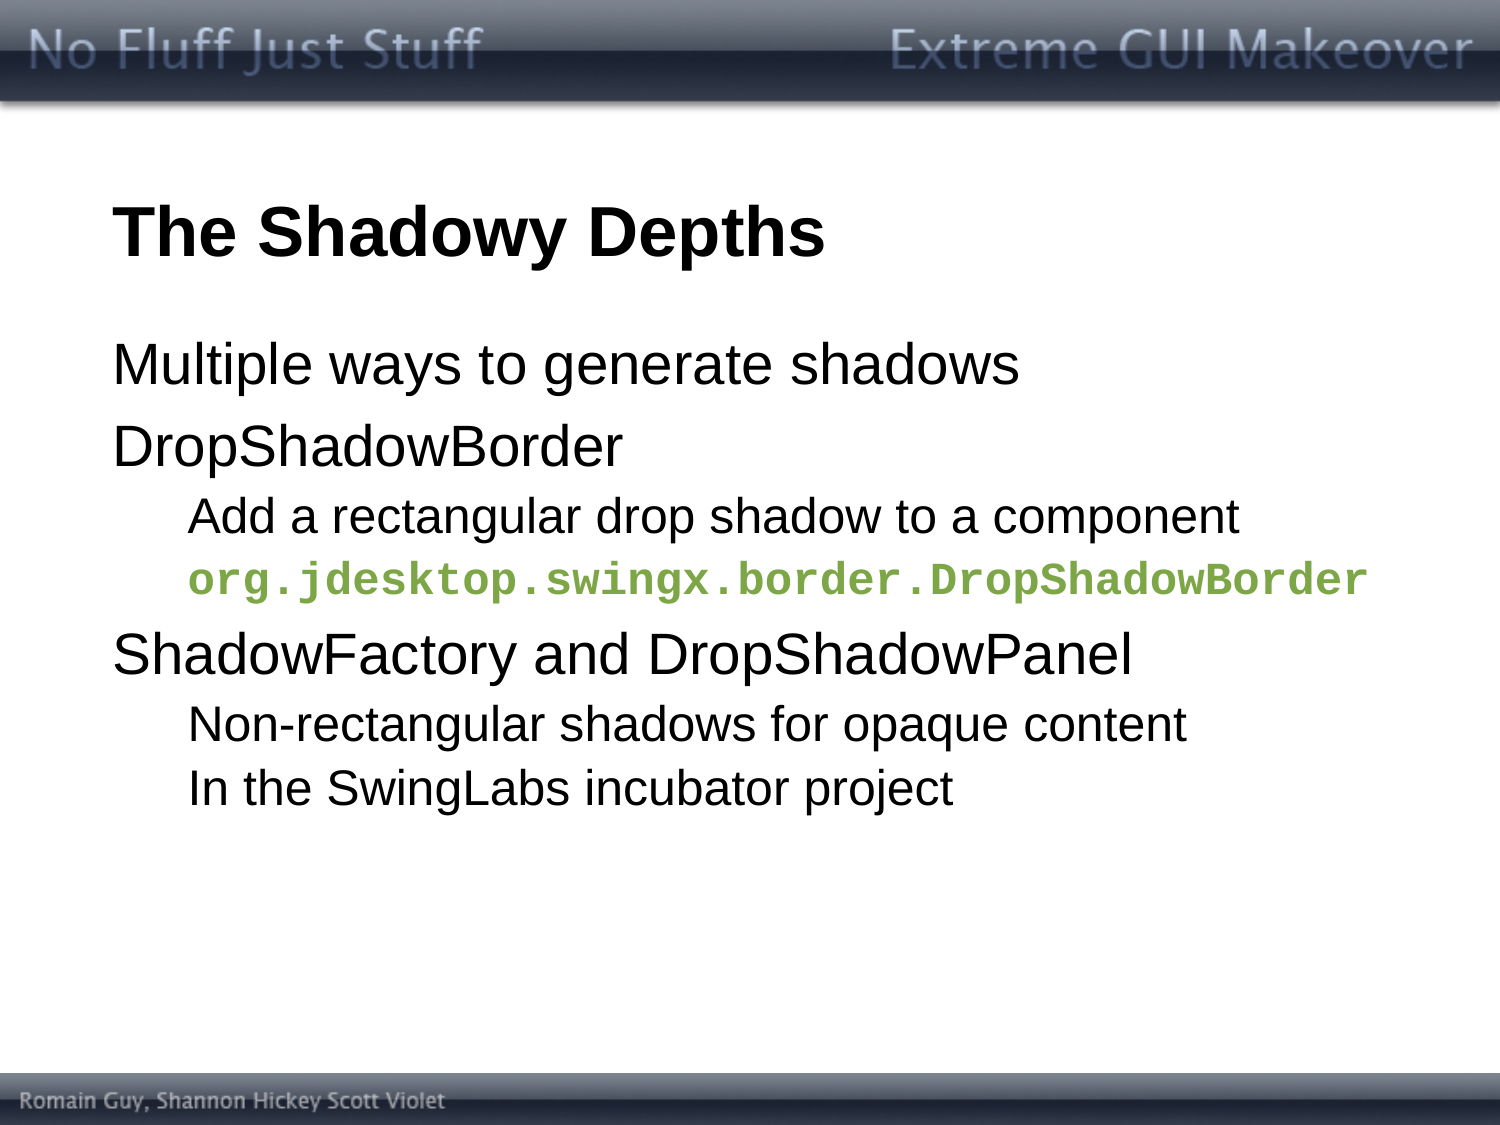

# The Shadowy Depths
Multiple ways to generate shadows
DropShadowBorder
Add a rectangular drop shadow to a component
org.jdesktop.swingx.border.DropShadowBorder
ShadowFactory and DropShadowPanel
Non-rectangular shadows for opaque content
In the SwingLabs incubator project